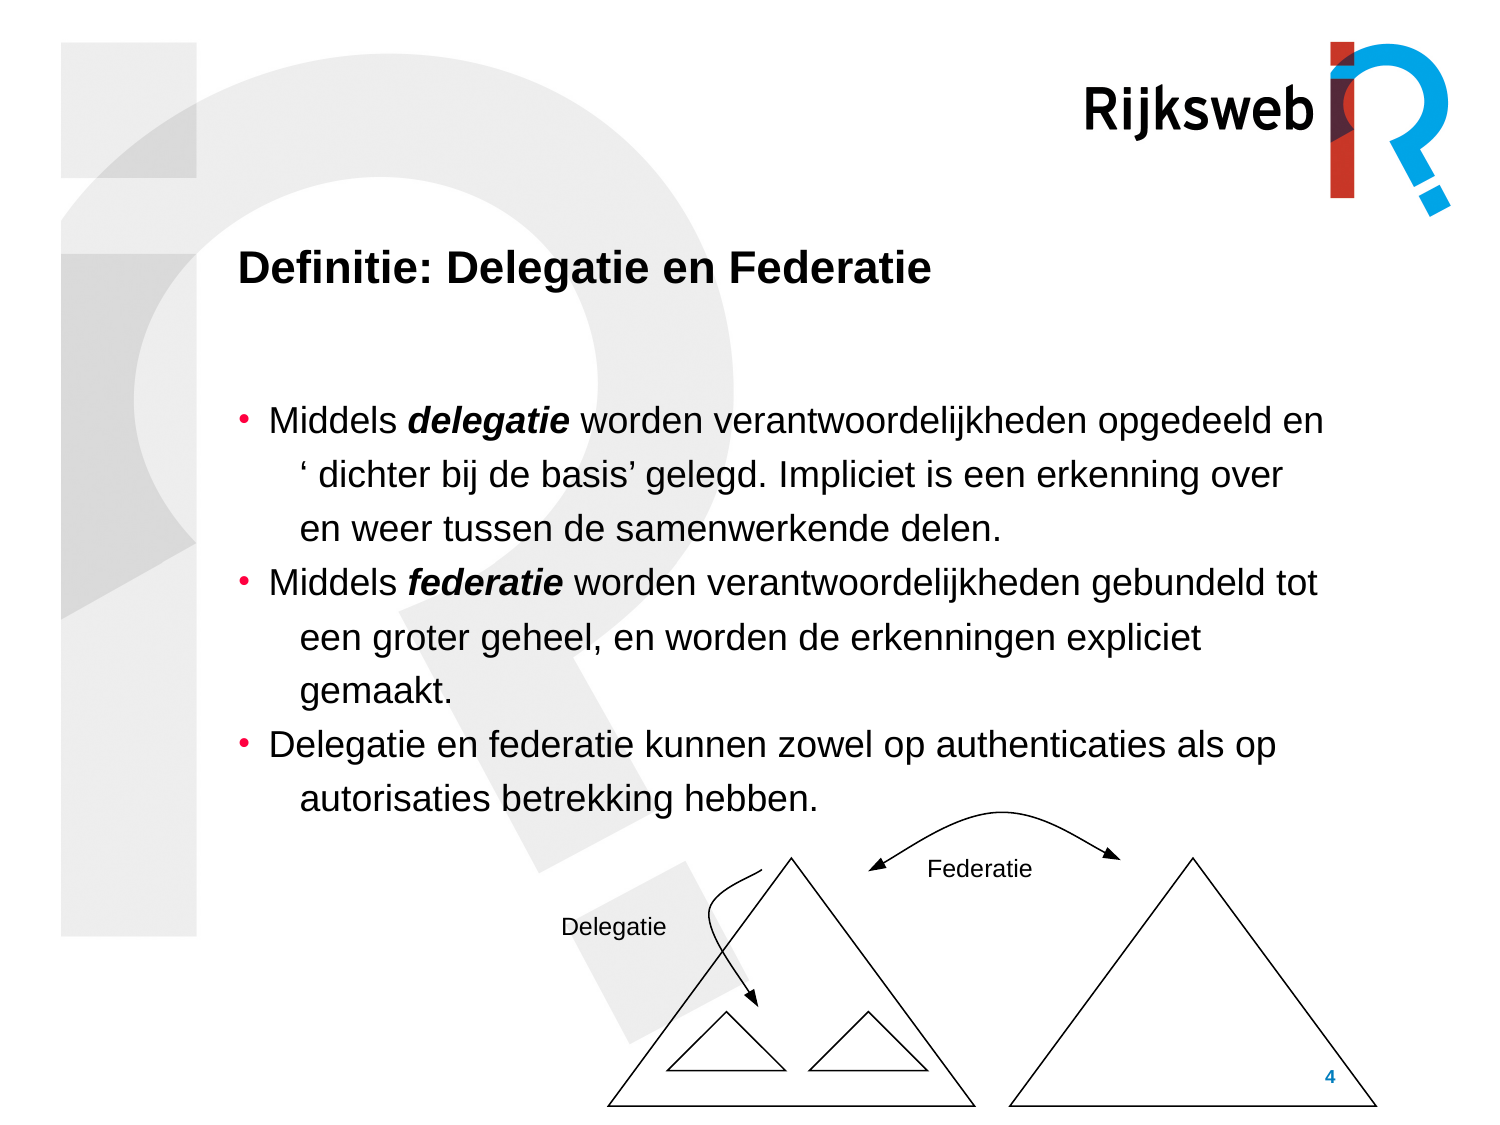

# Definitie: Delegatie en Federatie
Middels delegatie worden verantwoordelijkheden opgedeeld en ‘ dichter bij de basis’ gelegd. Impliciet is een erkenning over en weer tussen de samenwerkende delen.
Middels federatie worden verantwoordelijkheden gebundeld tot een groter geheel, en worden de erkenningen expliciet gemaakt.
Delegatie en federatie kunnen zowel op authenticaties als op autorisaties betrekking hebben.
Federatie
Delegatie
3